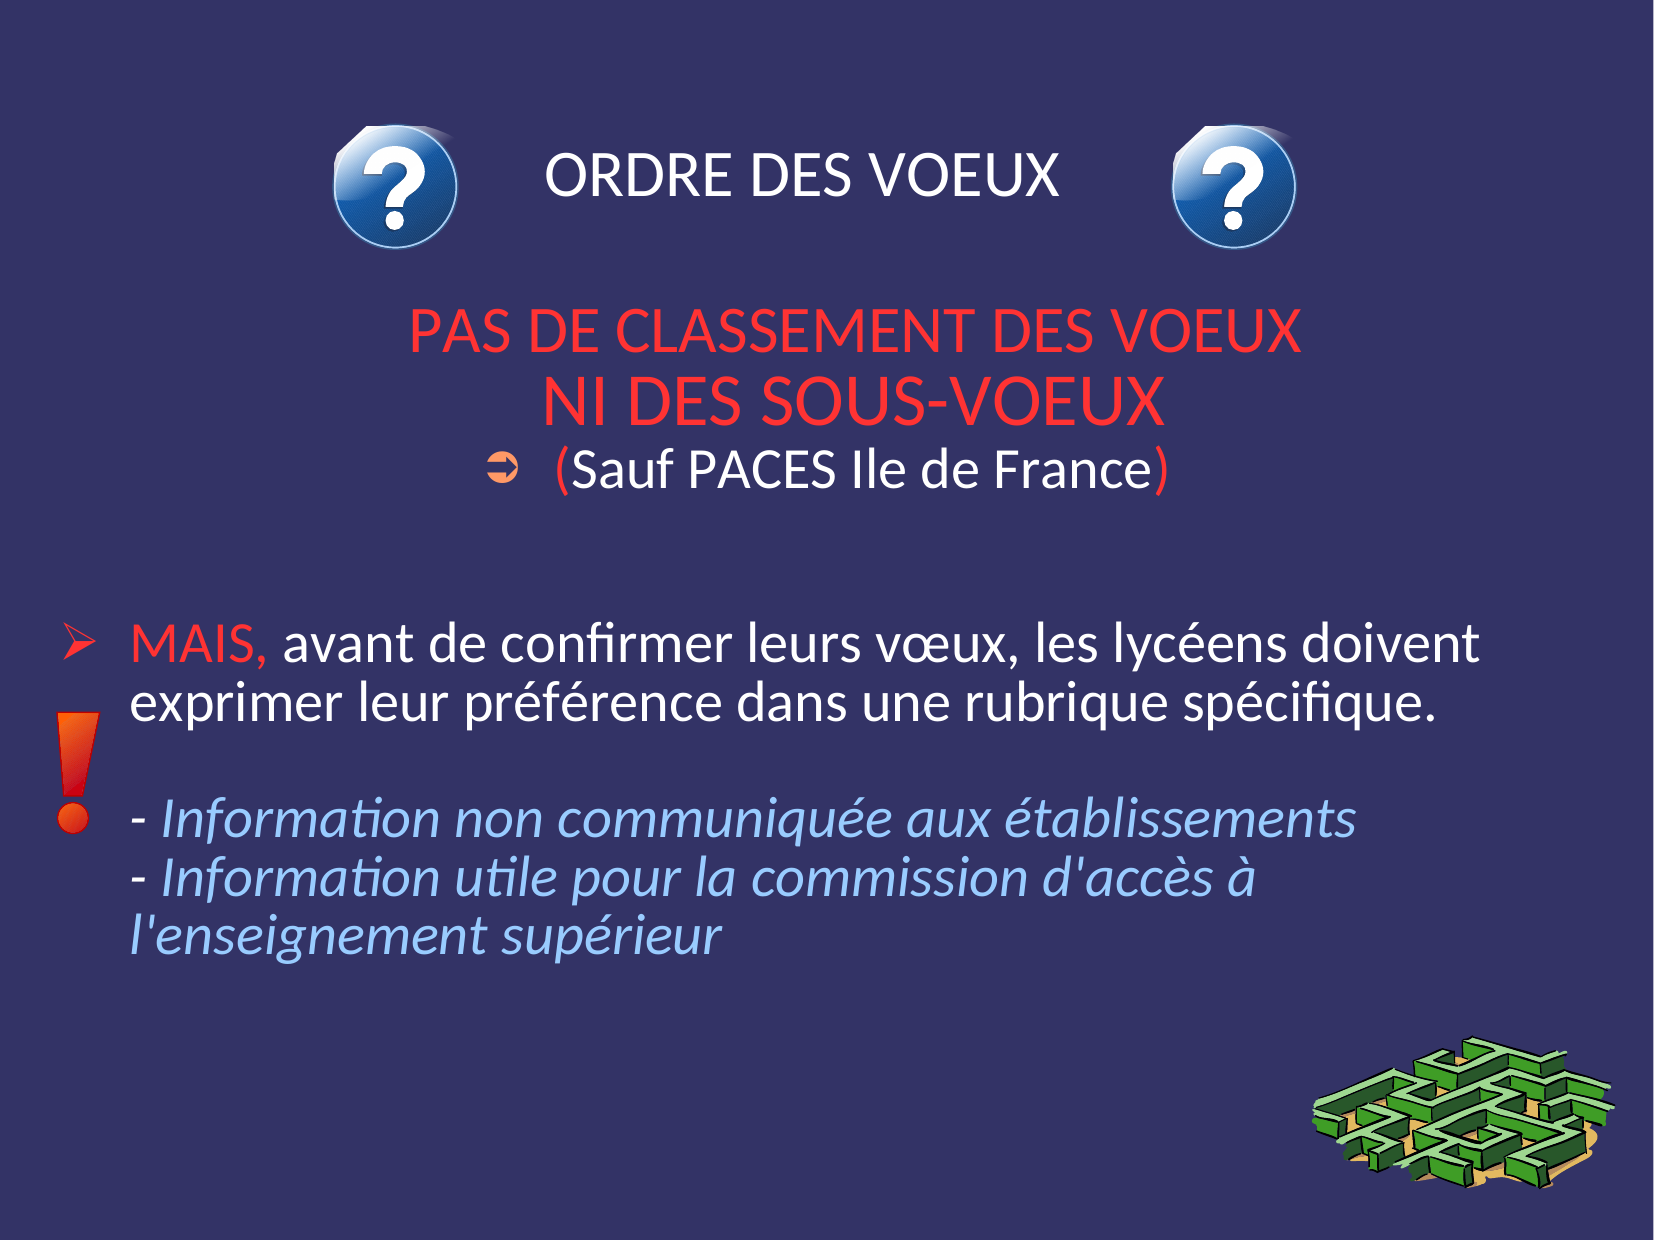

# ORDRE DES VOEUX
PAS DE CLASSEMENT DES VOEUX
NI DES SOUS-VOEUX
(Sauf PACES Ile de France)
MAIS, avant de confirmer leurs vœux, les lycéens doivent
exprimer leur préférence dans une rubrique spécifique.
- Information non communiquée aux établissements
- Information utile pour la commission d'accès à l'enseignement supérieur